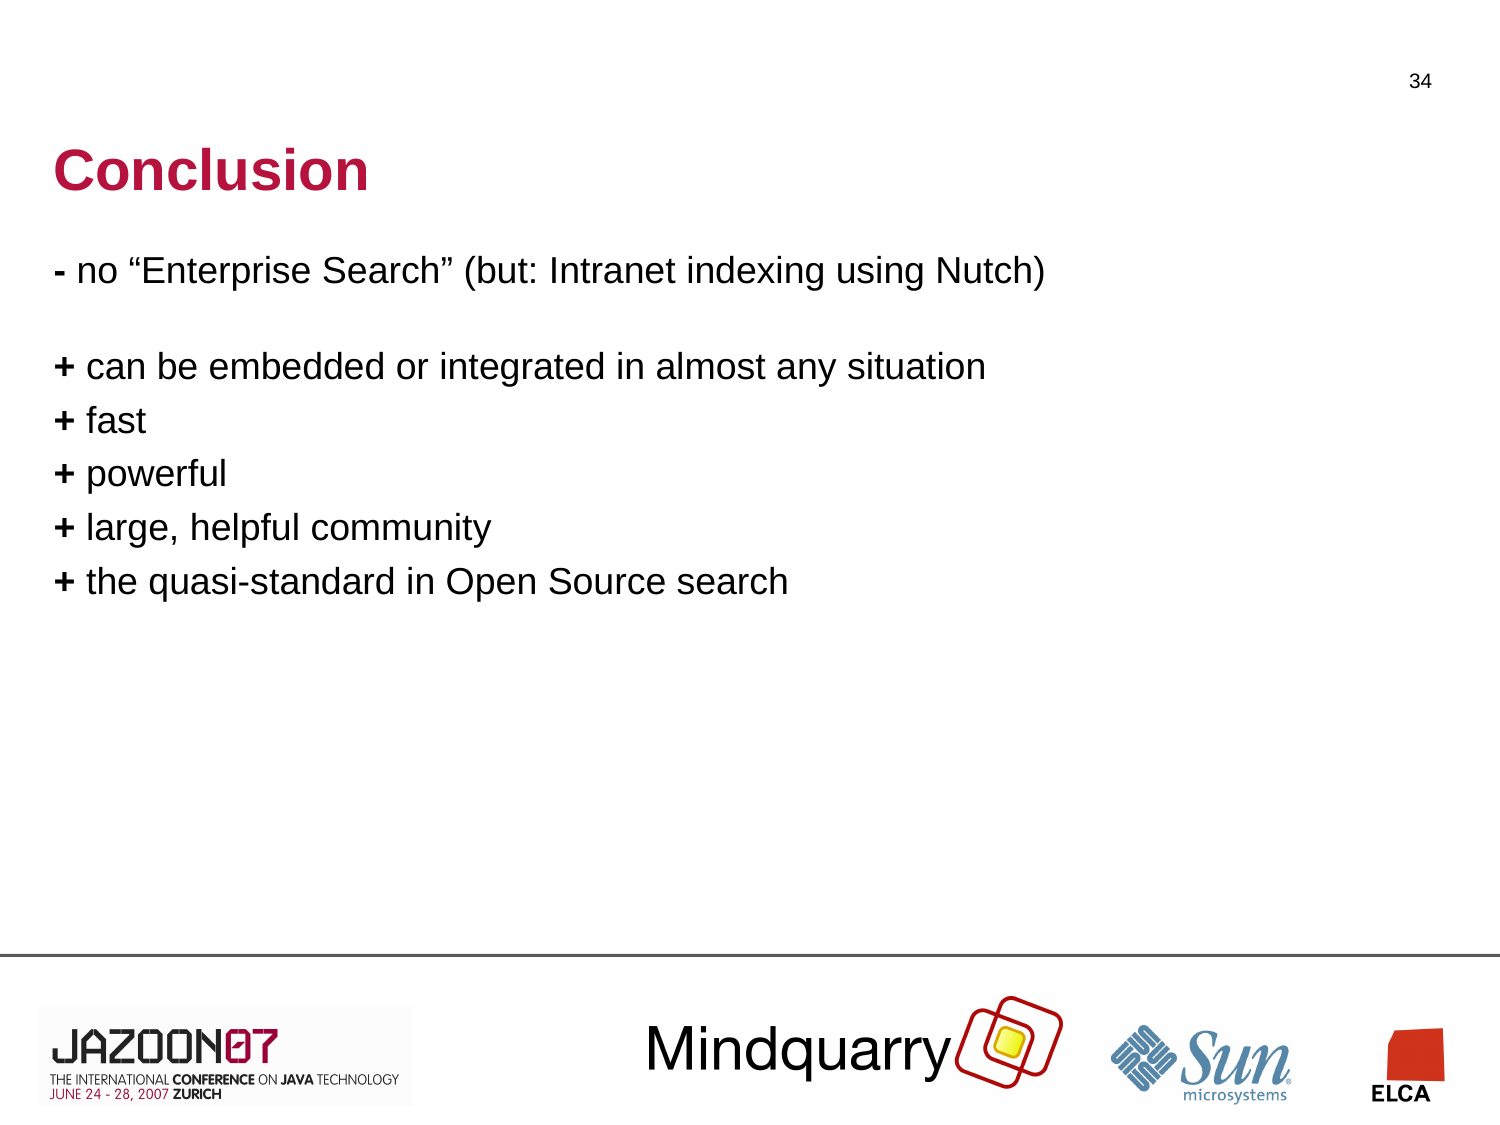

34
# Conclusion
- no “Enterprise Search” (but: Intranet indexing using Nutch)
+ can be embedded or integrated in almost any situation
+ fast
+ powerful
+ large, helpful community
+ the quasi-standard in Open Source search